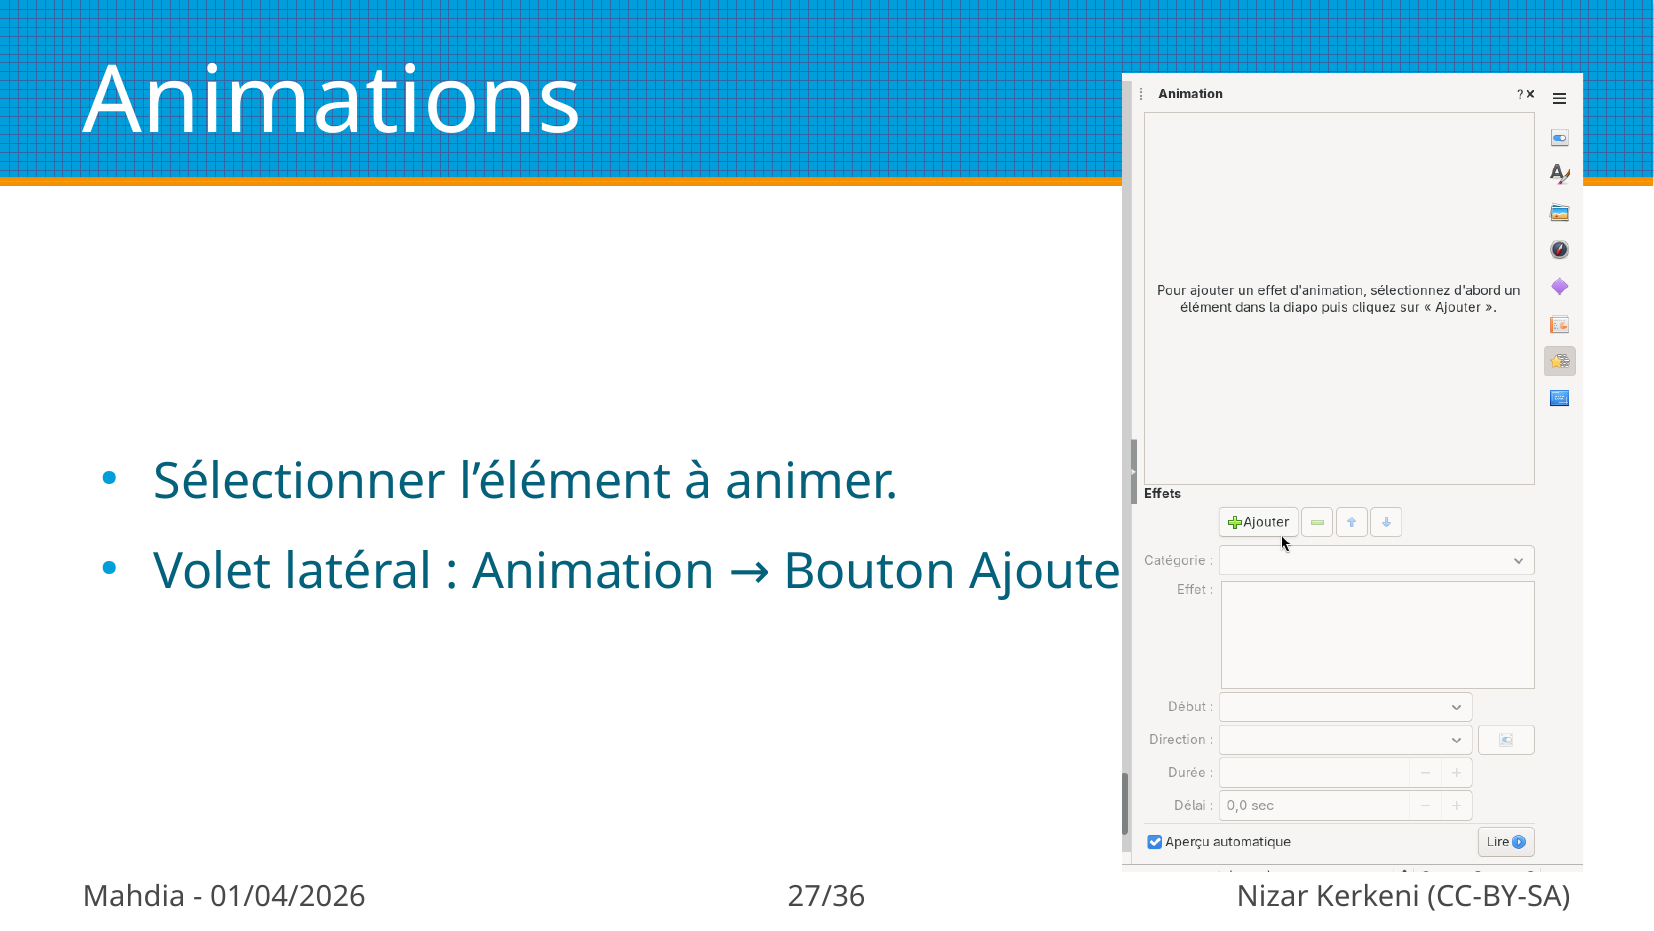

# Animations
Sélectionner l’élément à animer.
Volet latéral : Animation → Bouton Ajouter
Mahdia - 01/04/2026
27